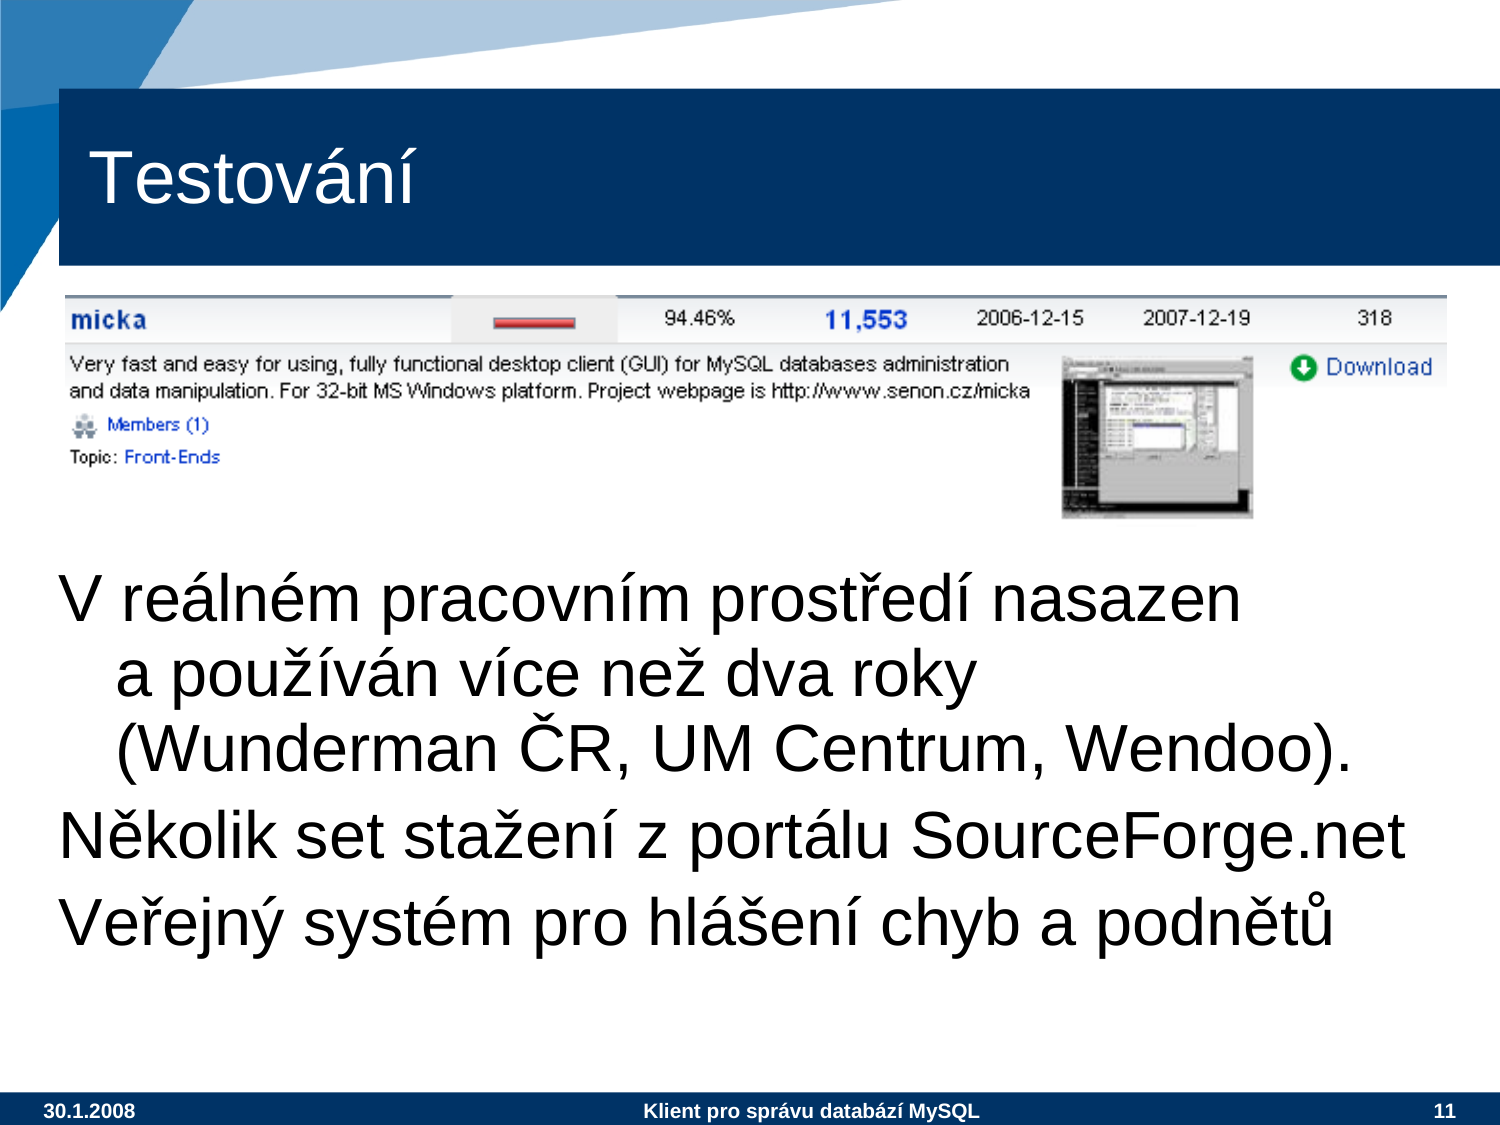

# Testování
V reálném pracovním prostředí nasazen a používán více než dva roky (Wunderman ČR, UM Centrum, Wendoo).
Několik set stažení z portálu SourceForge.net
Veřejný systém pro hlášení chyb a podnětů